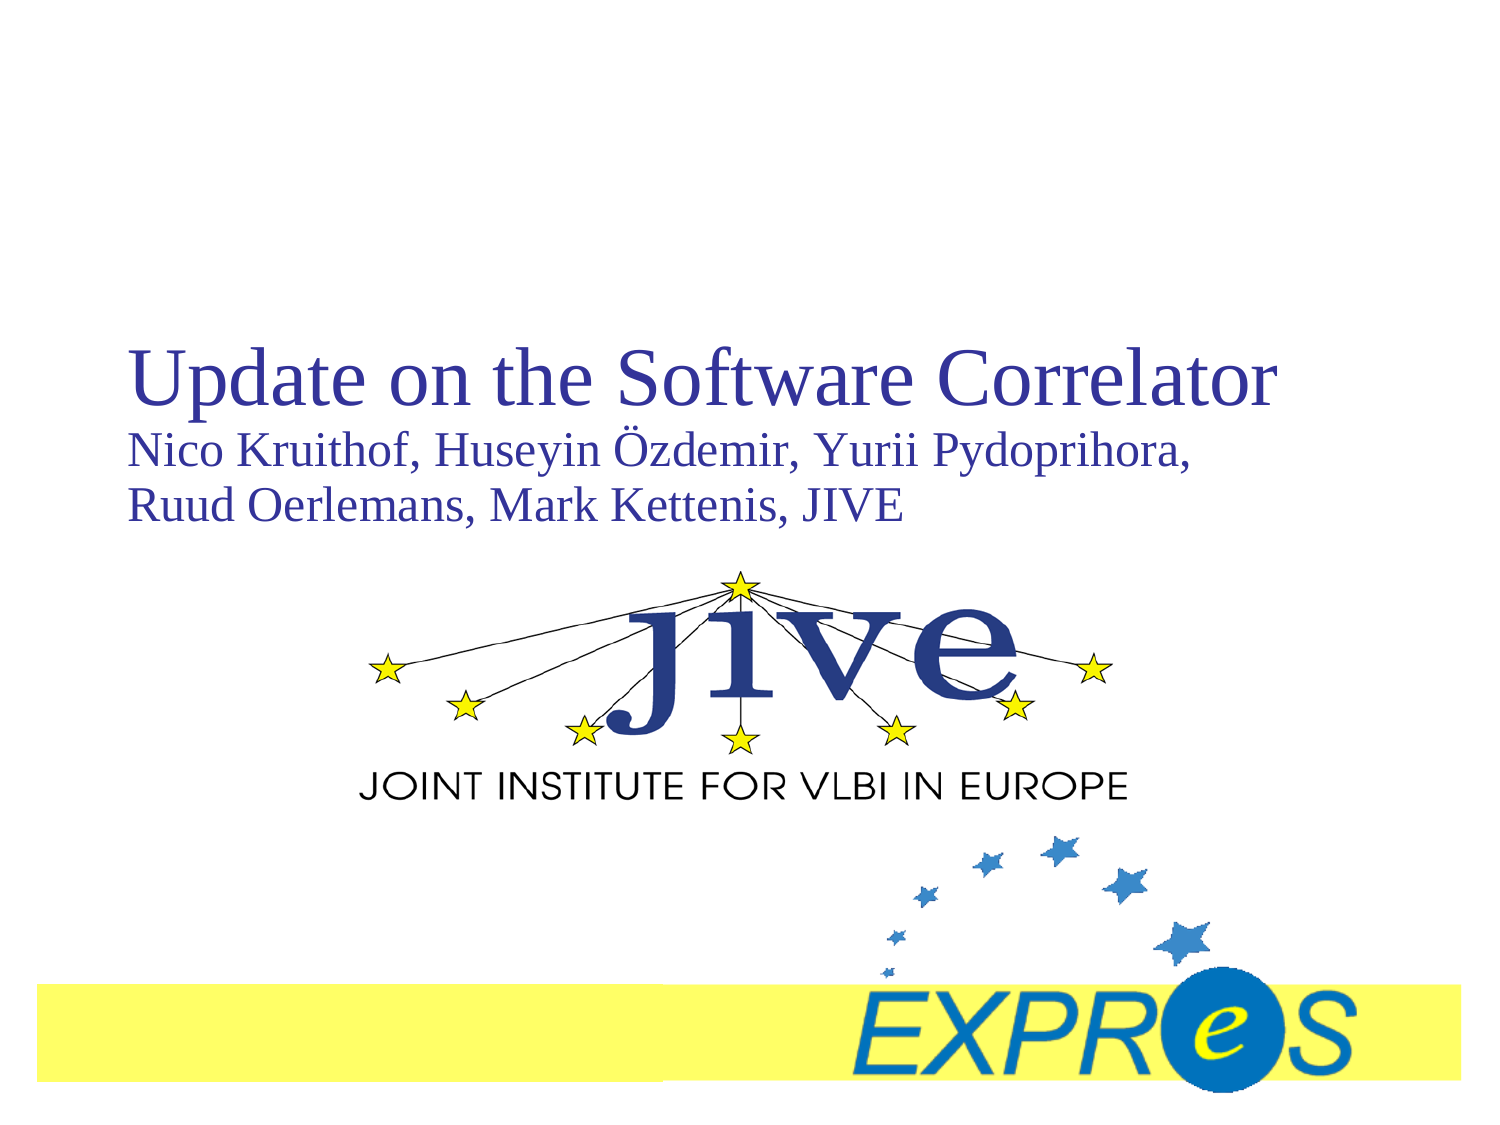

# Update on the Software Correlator Nico Kruithof, Huseyin Özdemir, Yurii Pydoprihora, Ruud Oerlemans, Mark Kettenis, JIVE